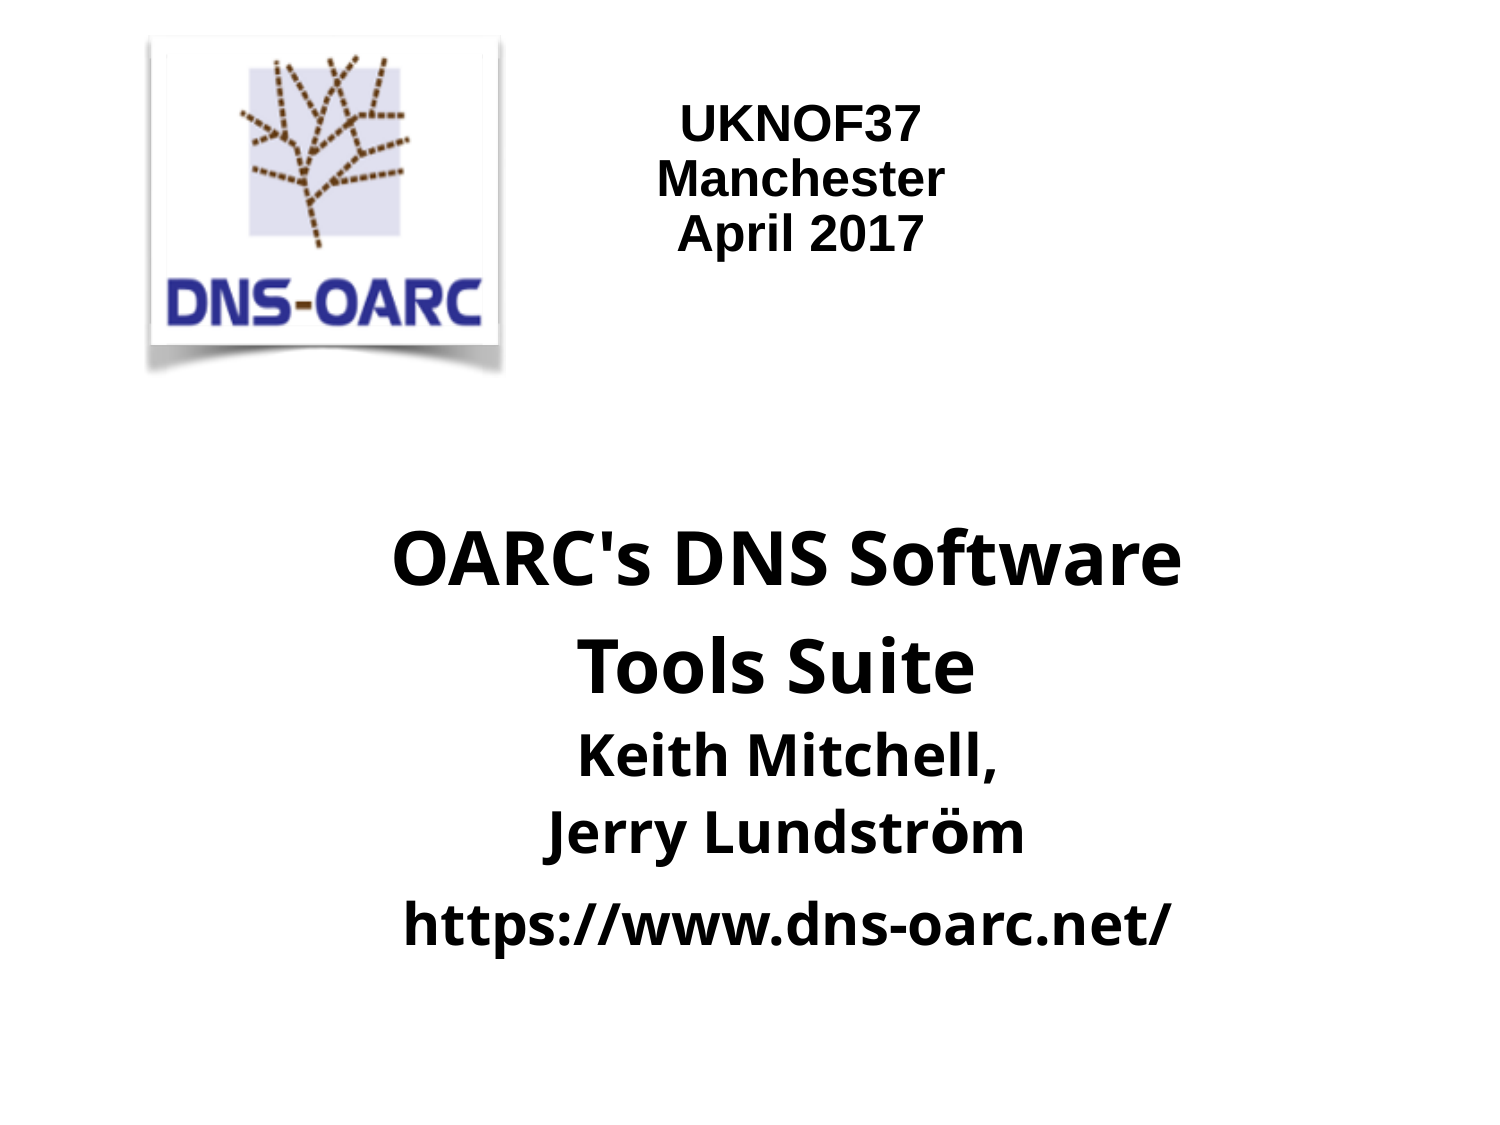

UKNOF37
Manchester
April 2017
OARC's DNS Software Tools Suite
Keith Mitchell,
Jerry Lundström
https://www.dns-oarc.net/